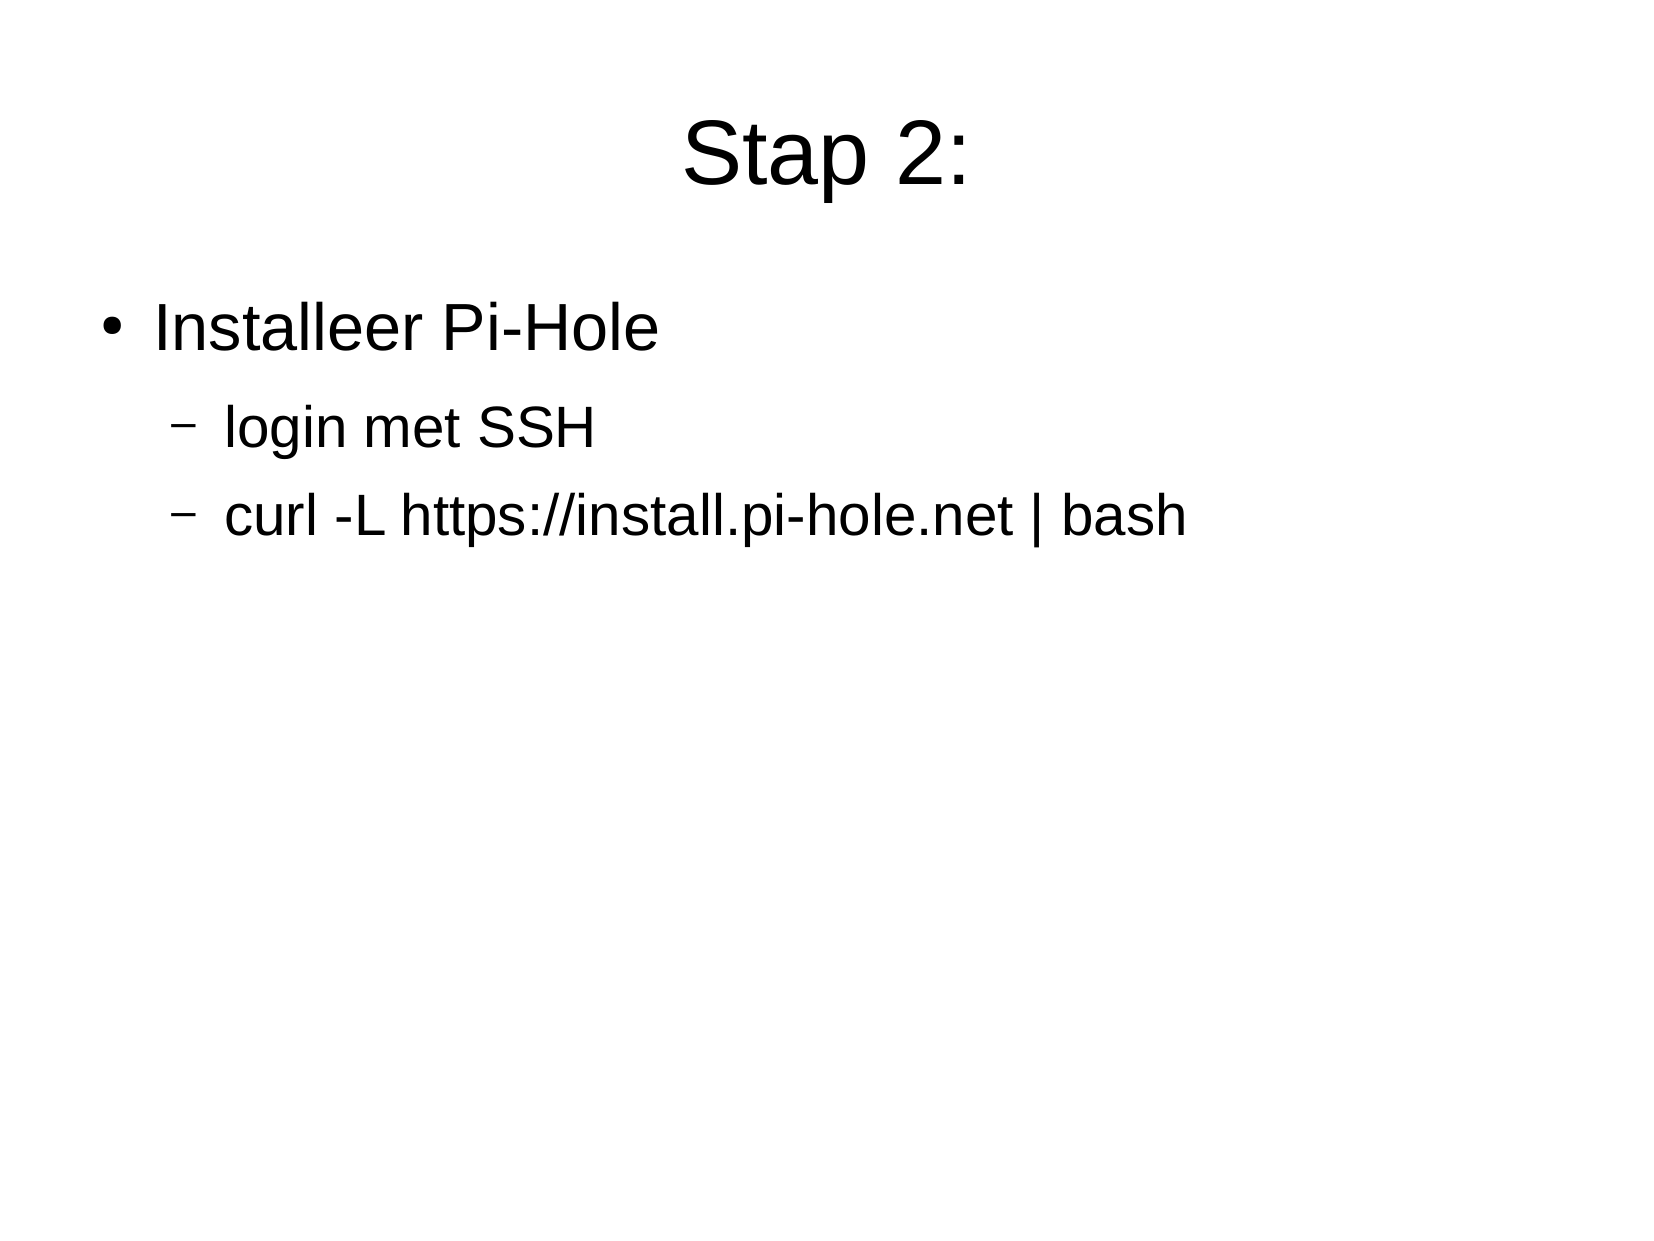

# Stap 2:
Installeer Pi-Hole
login met SSH
curl -L https://install.pi-hole.net | bash